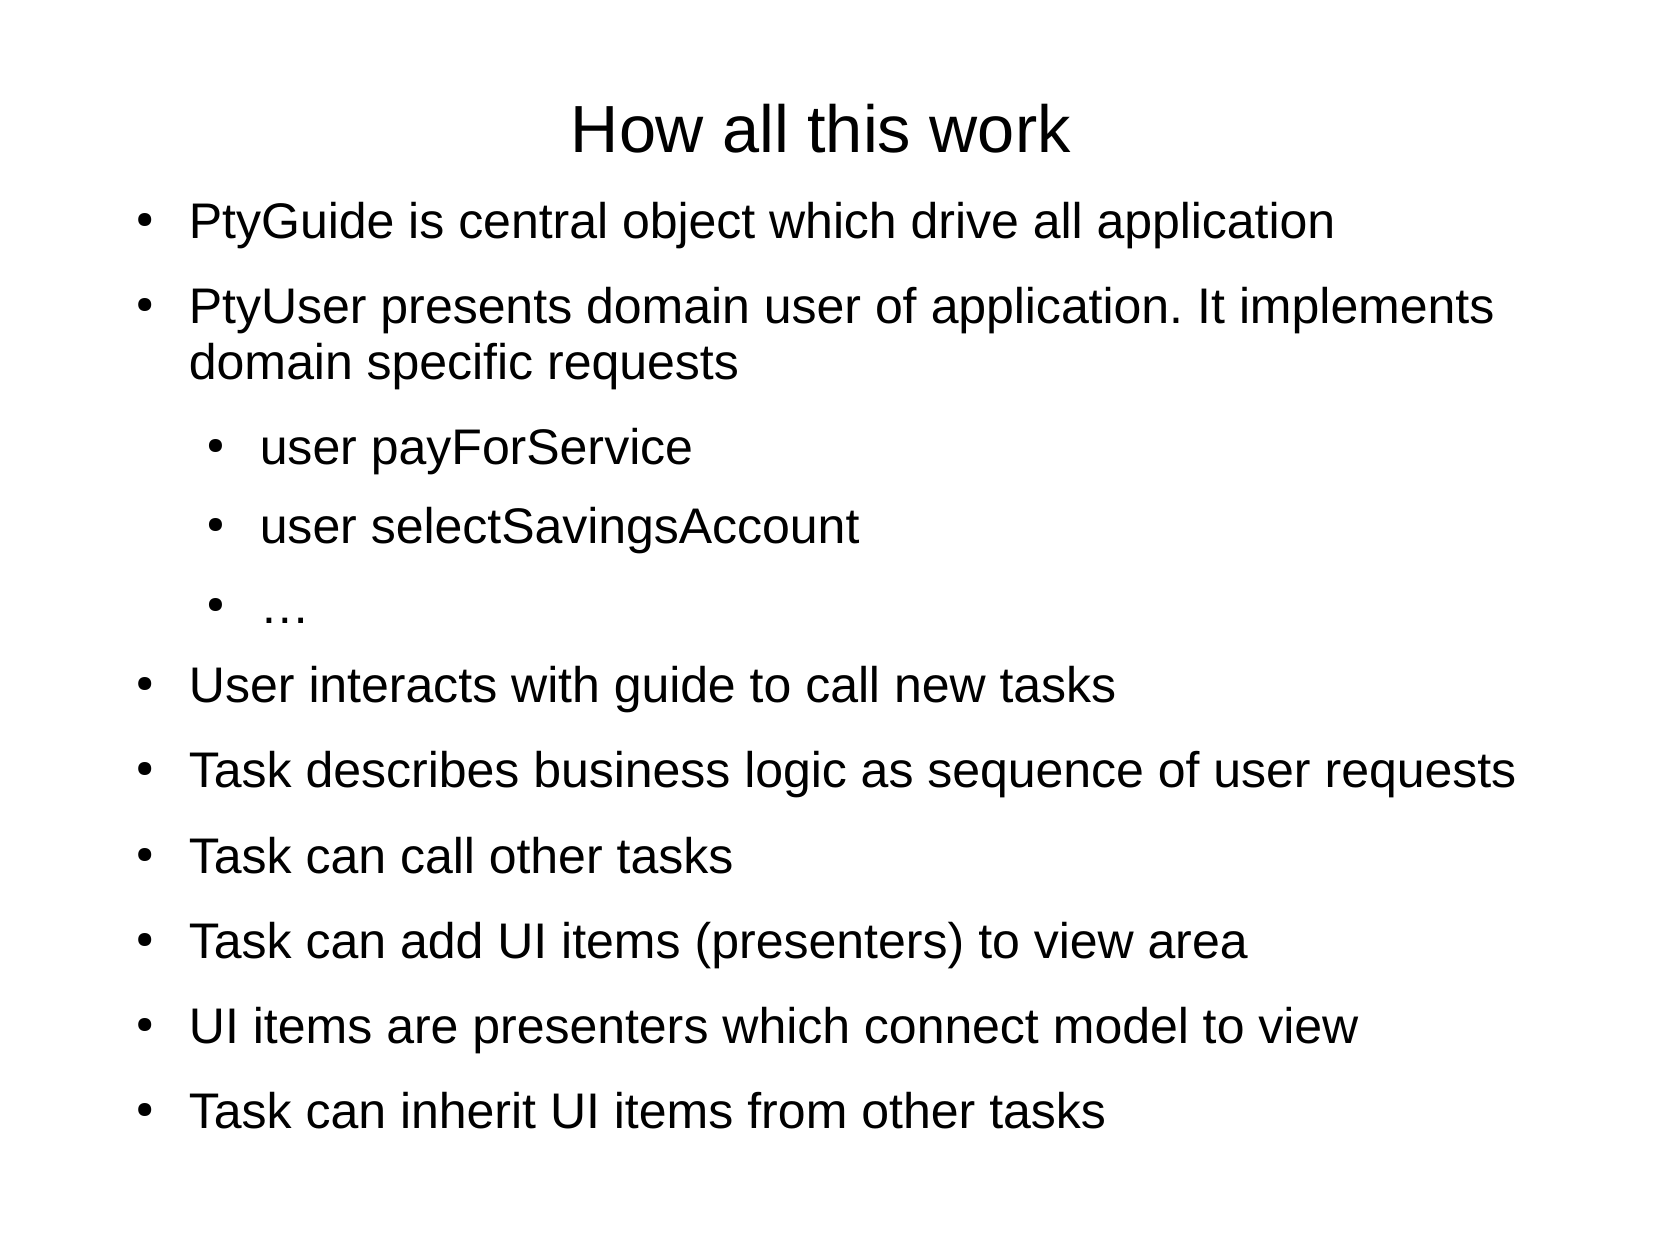

# How all this work
PtyGuide is central object which drive all application
PtyUser presents domain user of application. It implements domain specific requests
user payForService
user selectSavingsAccount
…
User interacts with guide to call new tasks
Task describes business logic as sequence of user requests
Task can call other tasks
Task can add UI items (presenters) to view area
UI items are presenters which connect model to view
Task can inherit UI items from other tasks